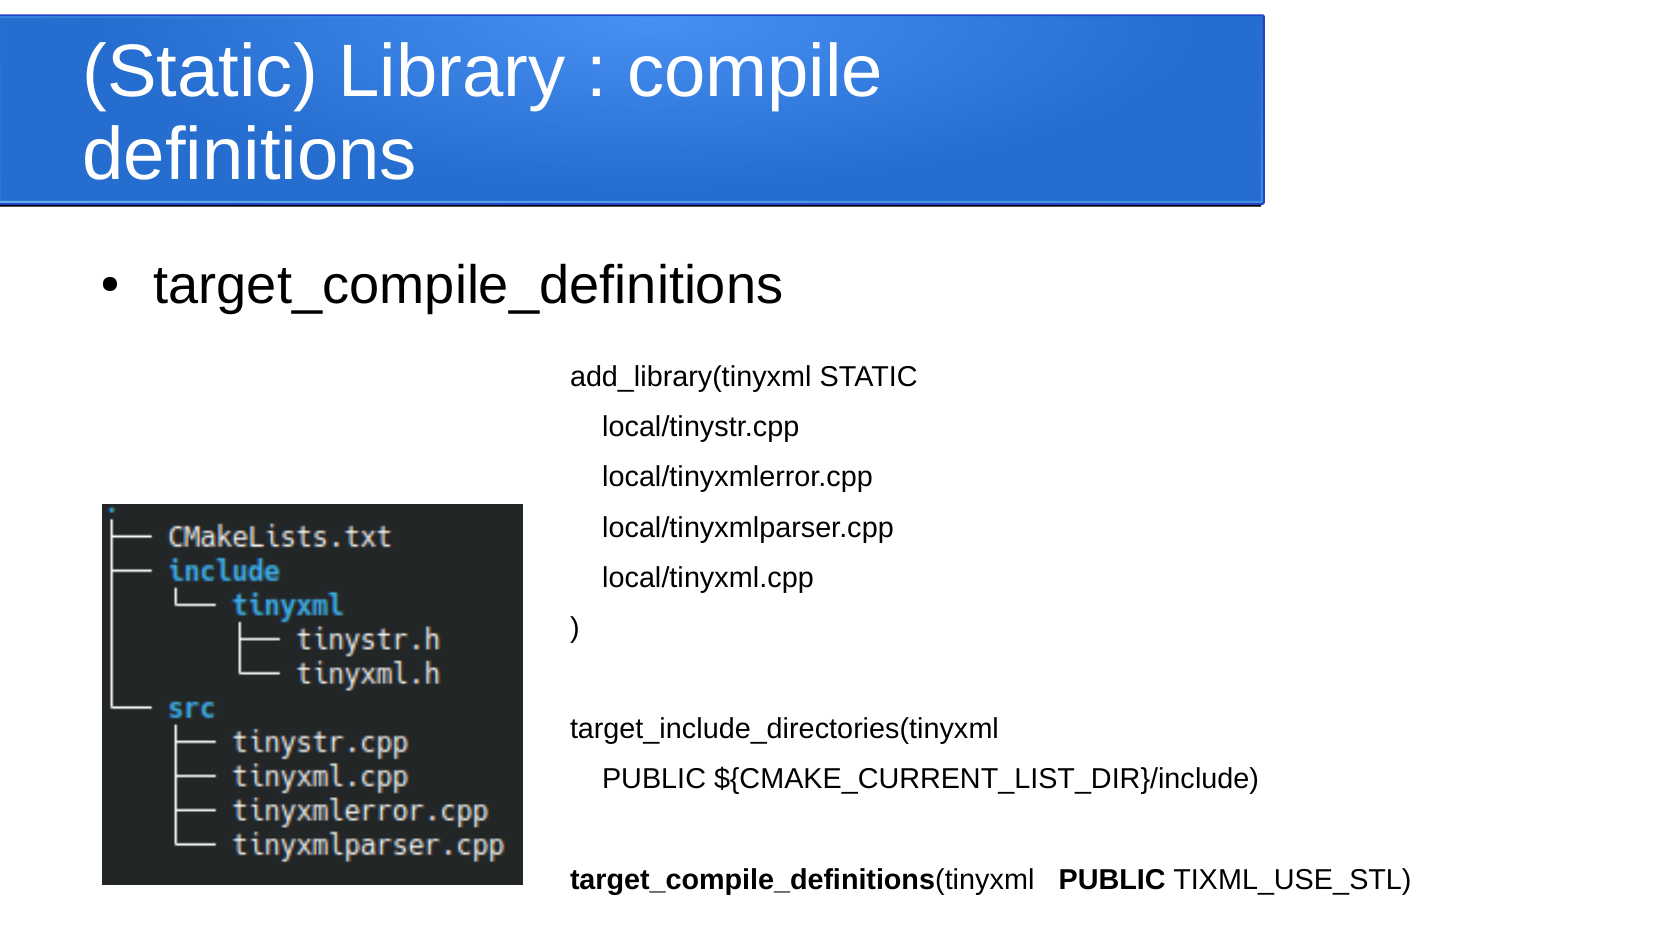

# (Static) Library : compile definitions
target_compile_definitions
add_library(tinyxml STATIC
 local/tinystr.cpp
 local/tinyxmlerror.cpp
 local/tinyxmlparser.cpp
 local/tinyxml.cpp
)
target_include_directories(tinyxml
 PUBLIC ${CMAKE_CURRENT_LIST_DIR}/include)
target_compile_definitions(tinyxml PUBLIC TIXML_USE_STL)